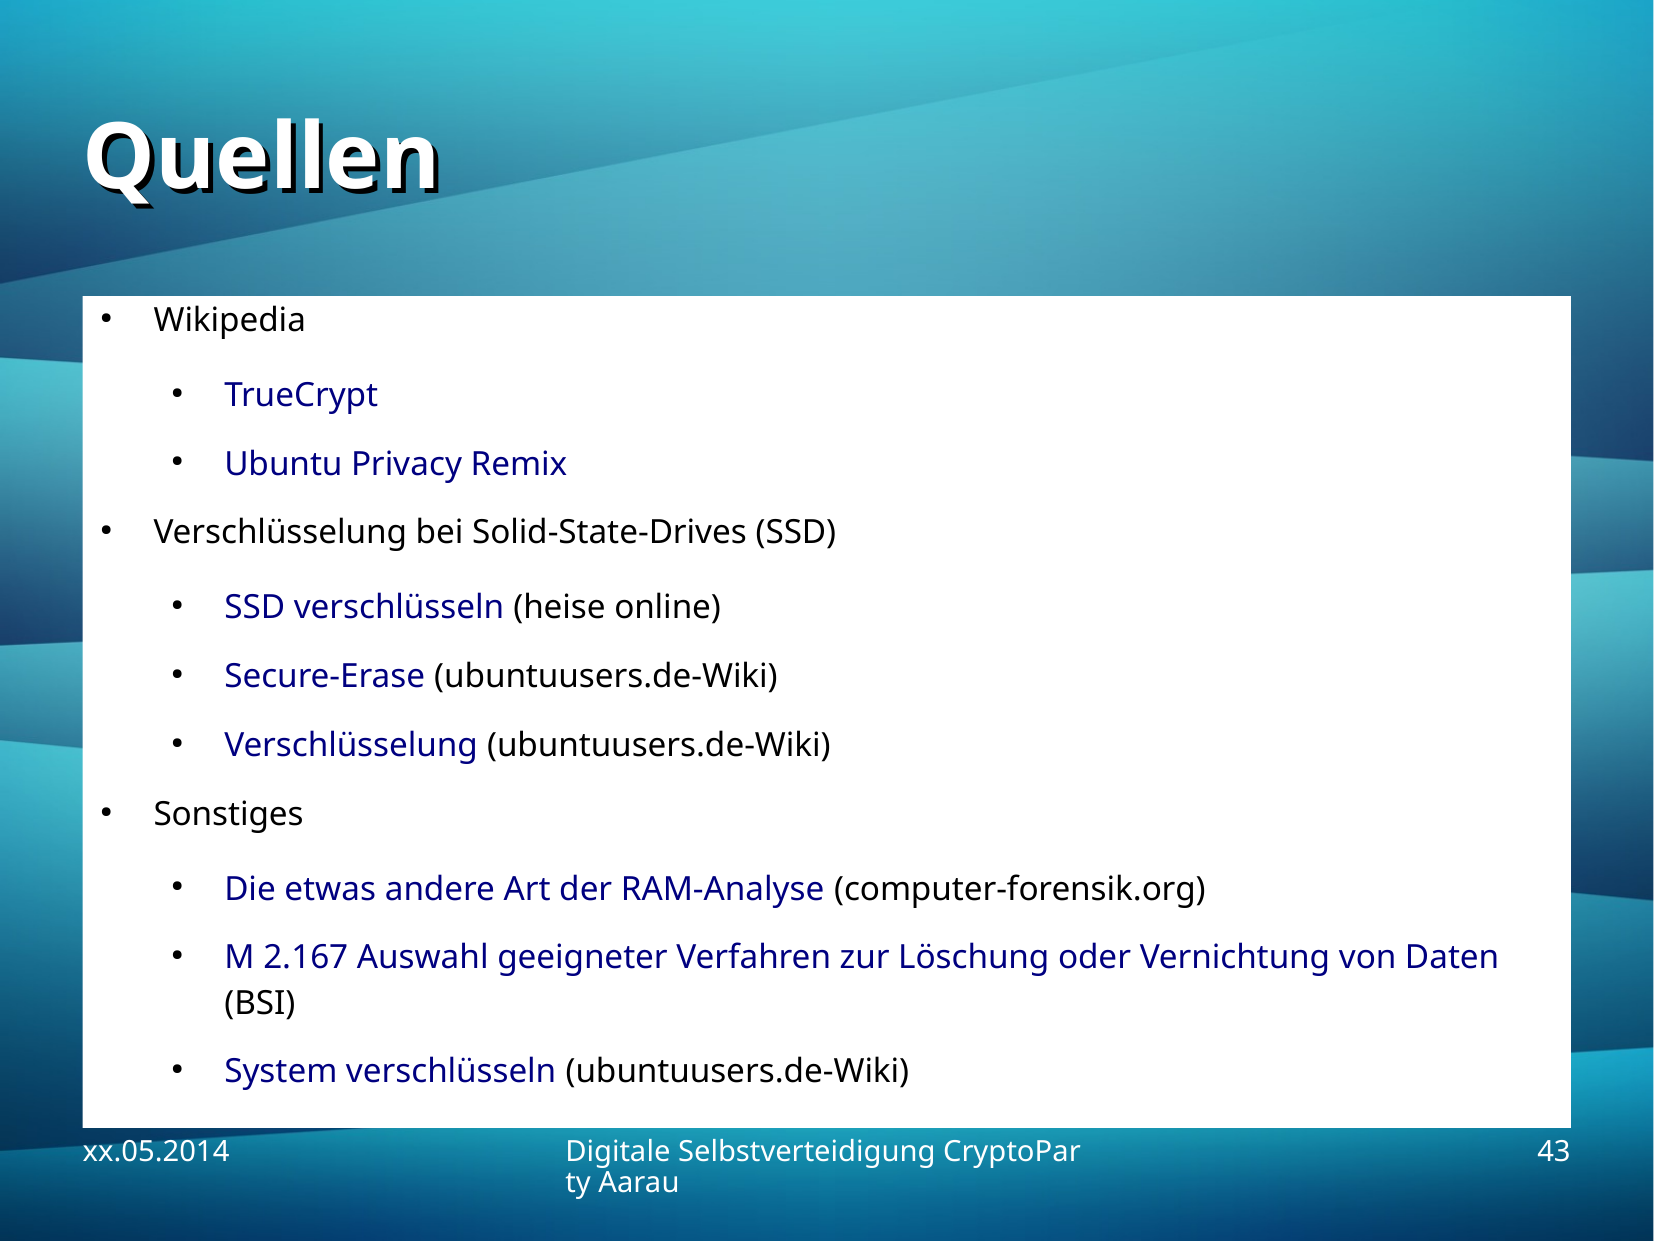

# Quellen
Wikipedia
TrueCrypt
Ubuntu Privacy Remix
Verschlüsselung bei Solid-State-Drives (SSD)
SSD verschlüsseln (heise online)
Secure-Erase (ubuntuusers.de-Wiki)
Verschlüsselung (ubuntuusers.de-Wiki)
Sonstiges
Die etwas andere Art der RAM-Analyse (computer-forensik.org)
M 2.167 Auswahl geeigneter Verfahren zur Löschung oder Vernichtung von Daten (BSI)
System verschlüsseln (ubuntuusers.de-Wiki)
xx.05.2014
Digitale Selbstverteidigung CryptoParty Aarau
43